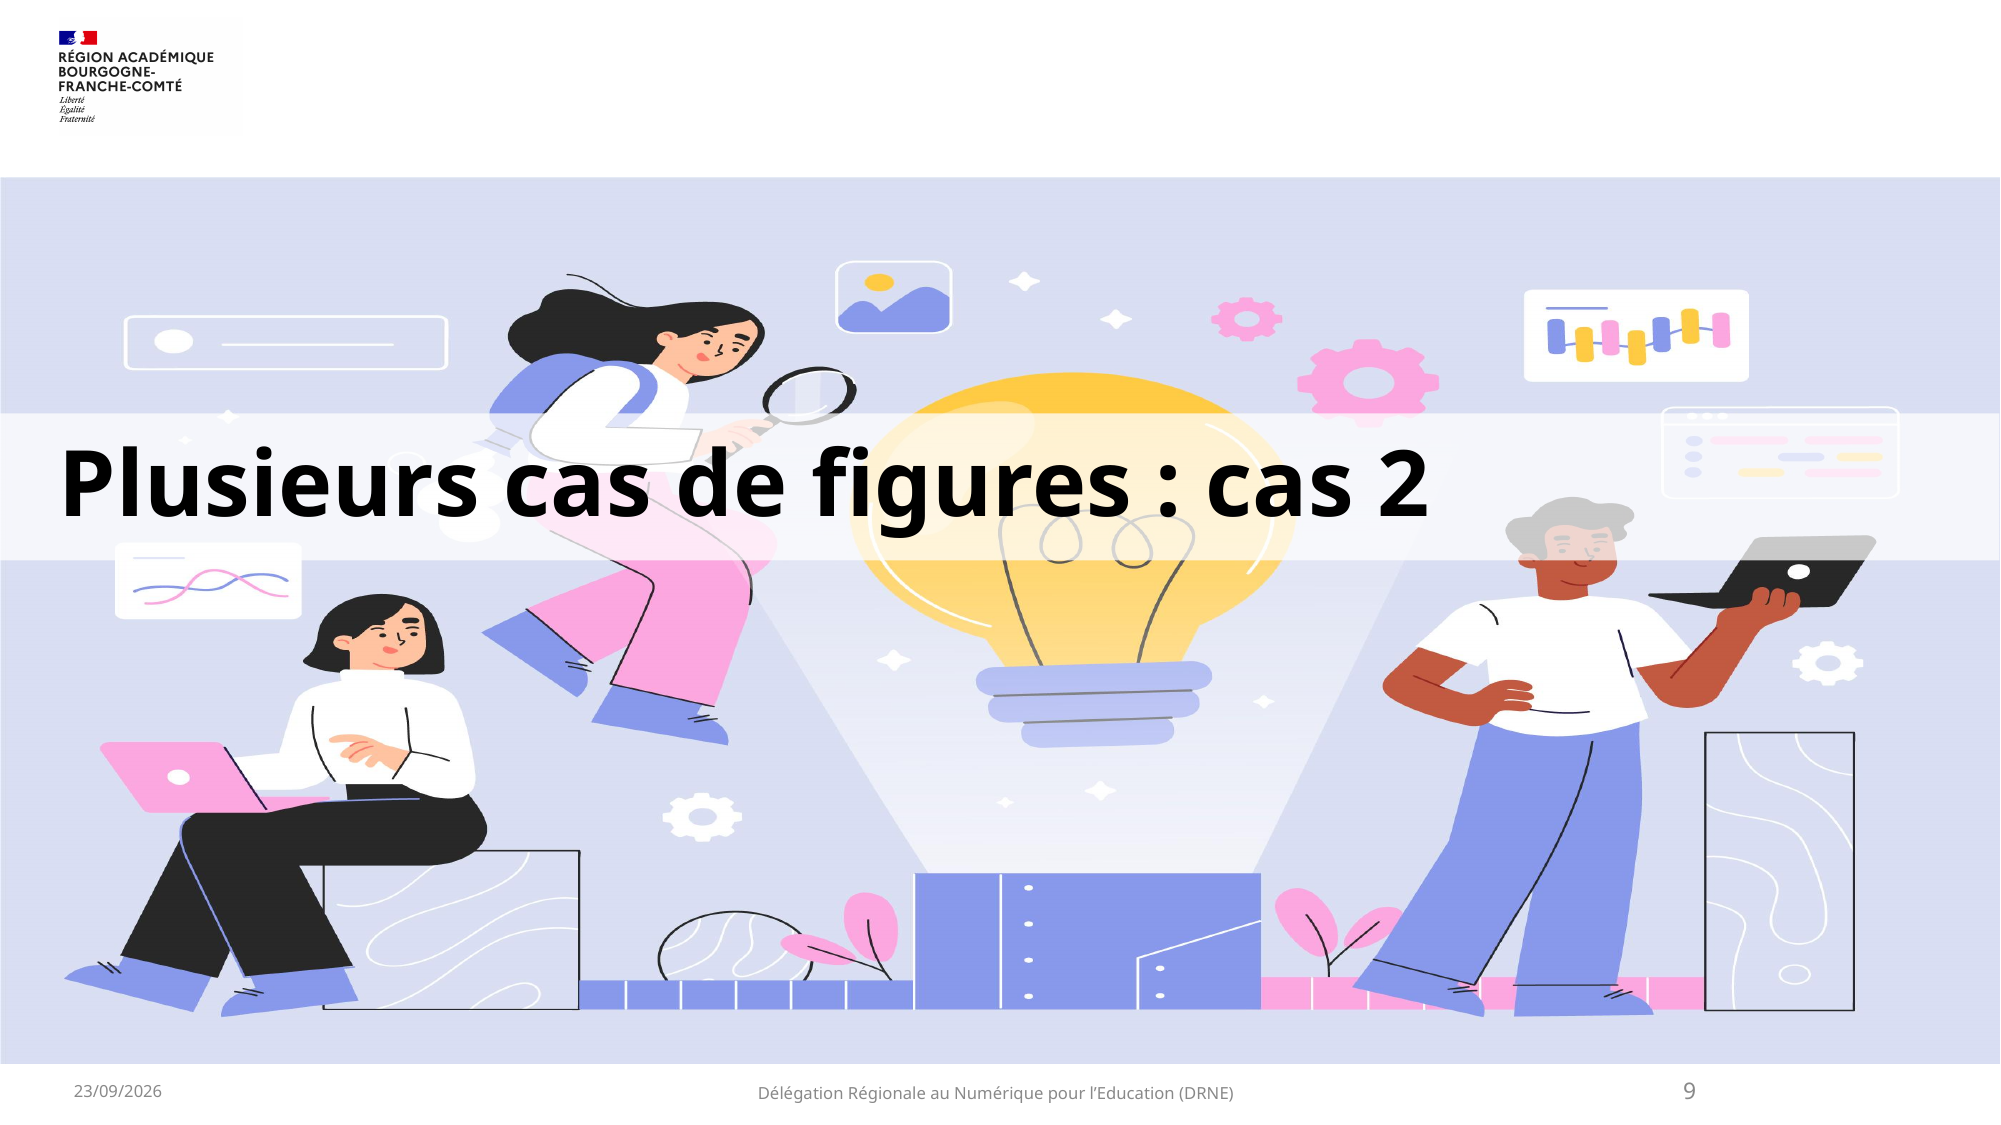

# Plusieurs cas de figures : cas 2
Délégation Régionale au Numérique pour l’Education (DRNE)